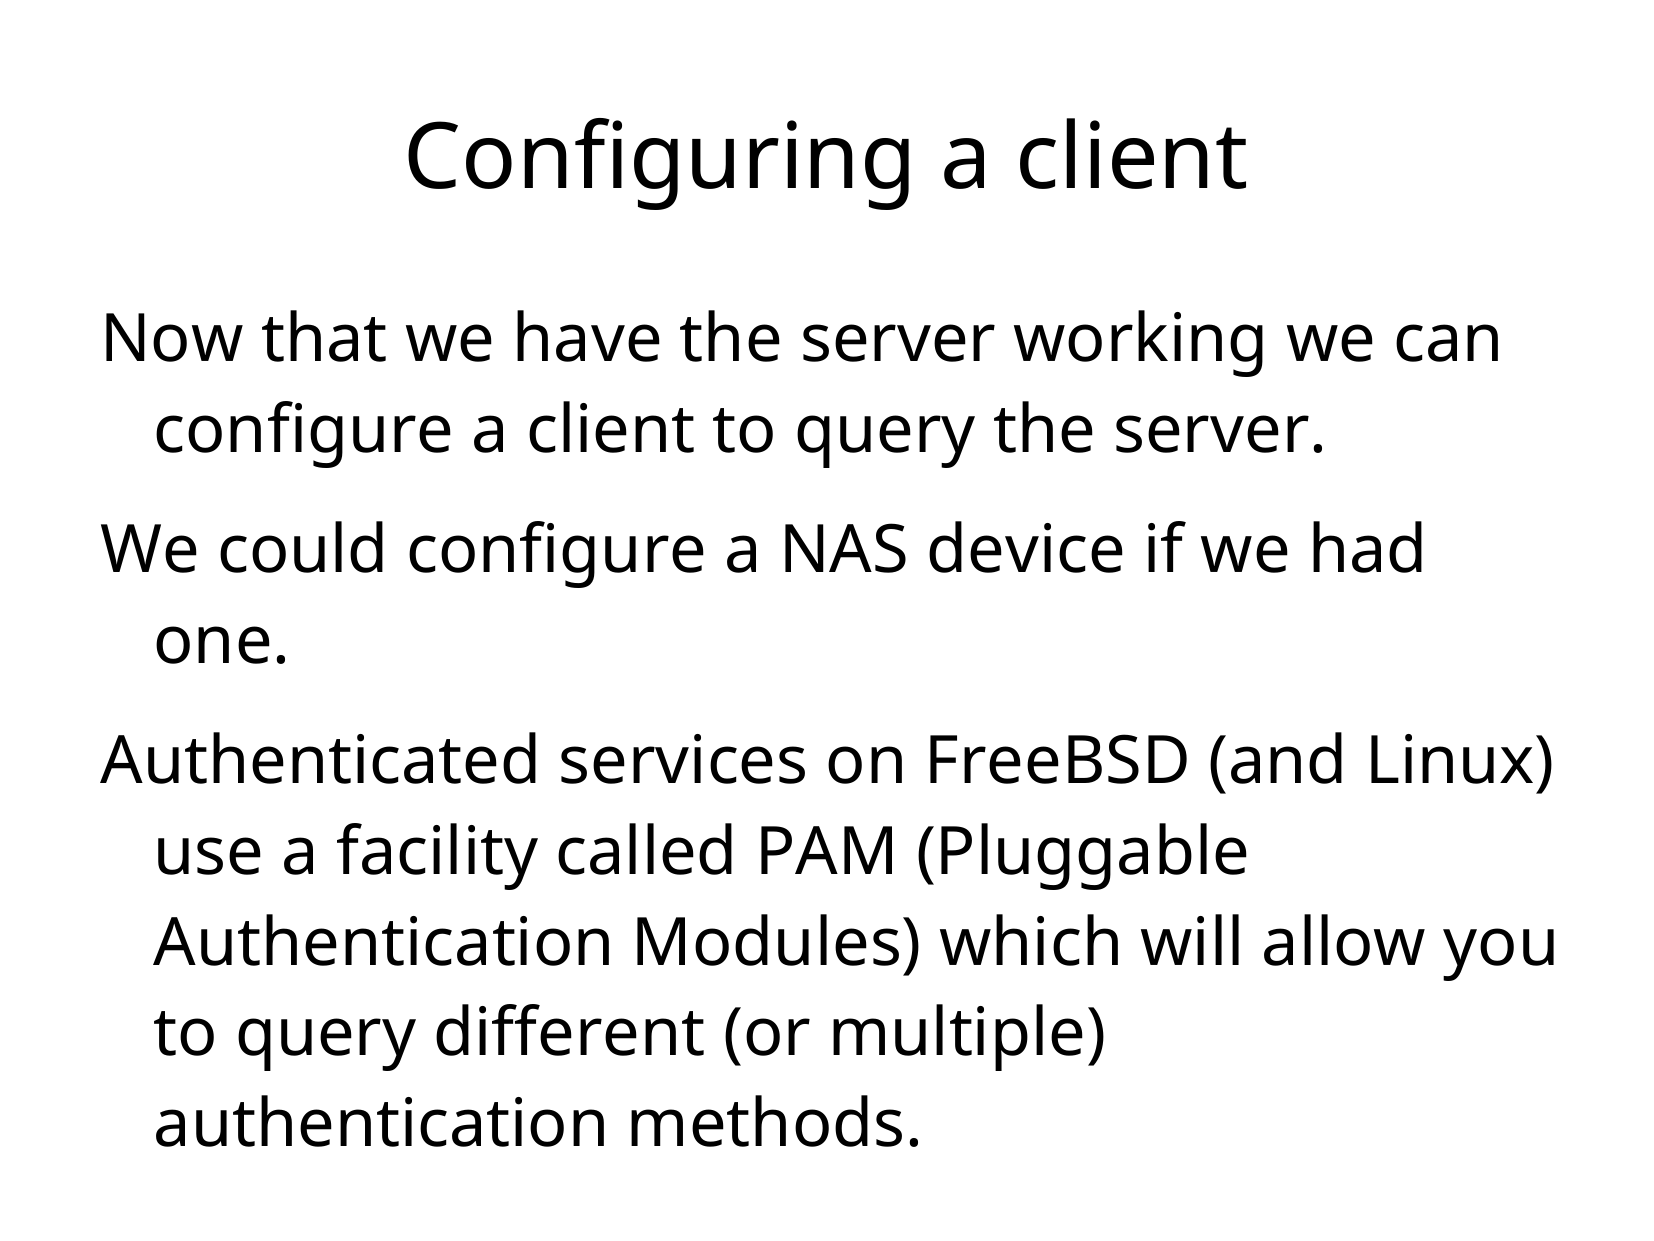

# Configuring a client
Now that we have the server working we can configure a client to query the server.
We could configure a NAS device if we had one.
Authenticated services on FreeBSD (and Linux) use a facility called PAM (Pluggable Authentication Modules) which will allow you to query different (or multiple) authentication methods.